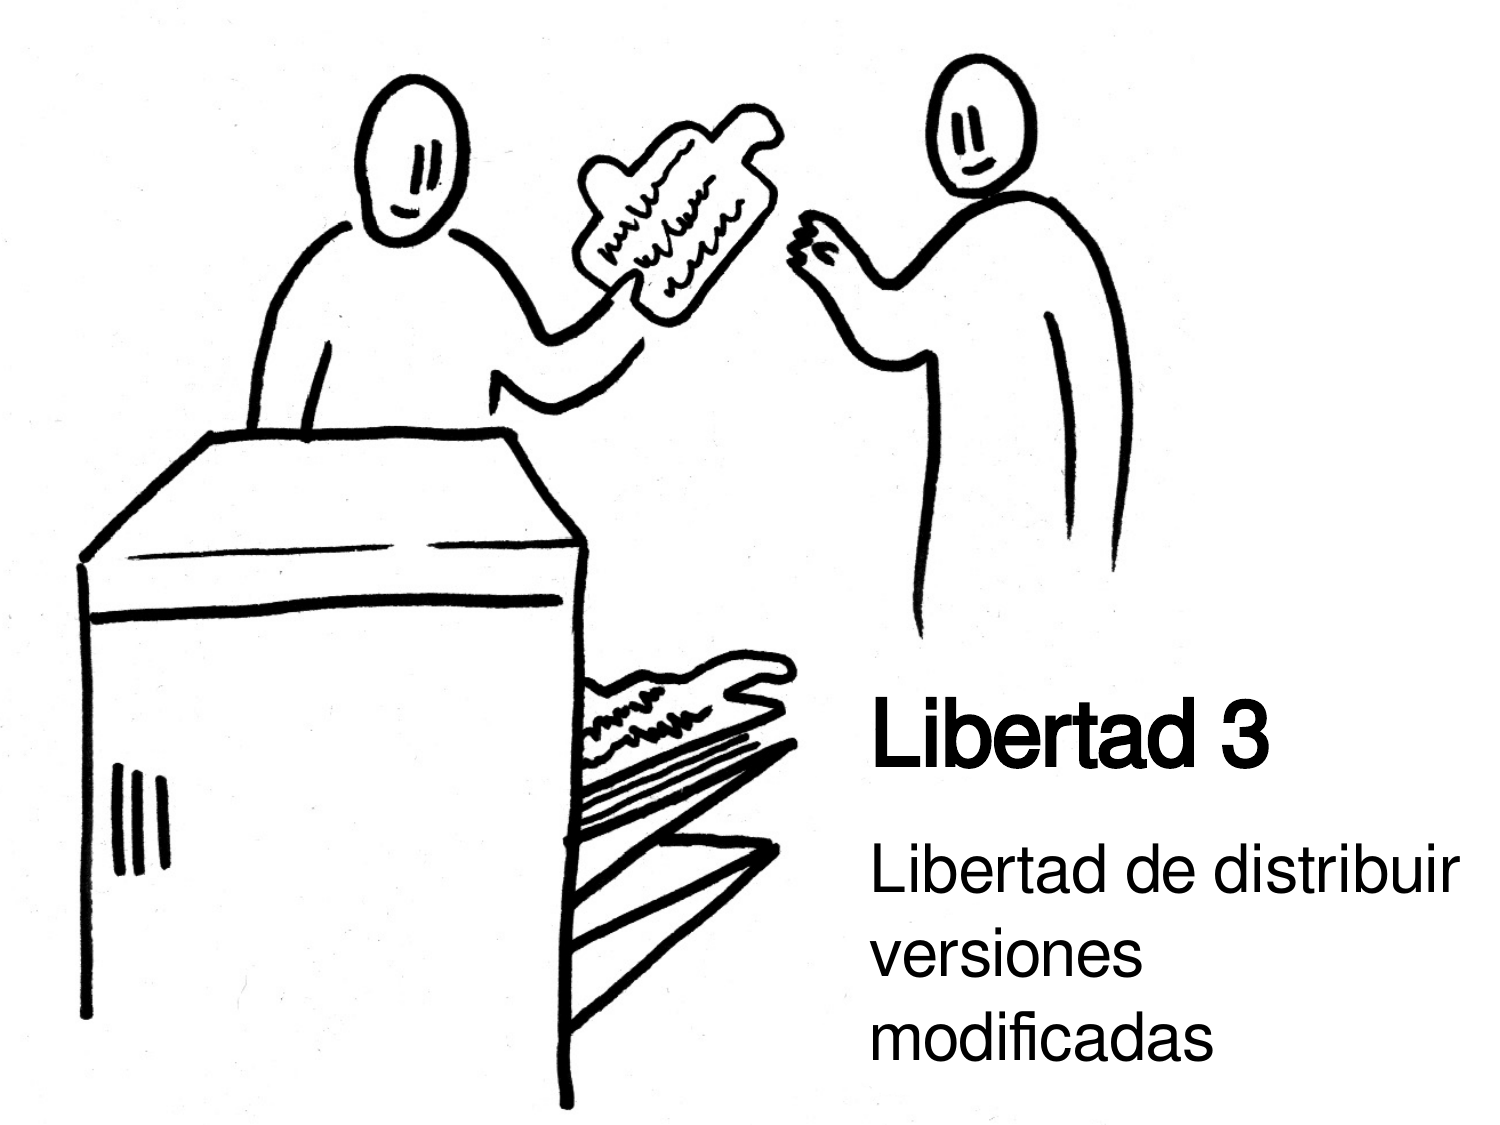

Libertad 3
Libertad de distribuir versiones modificadas